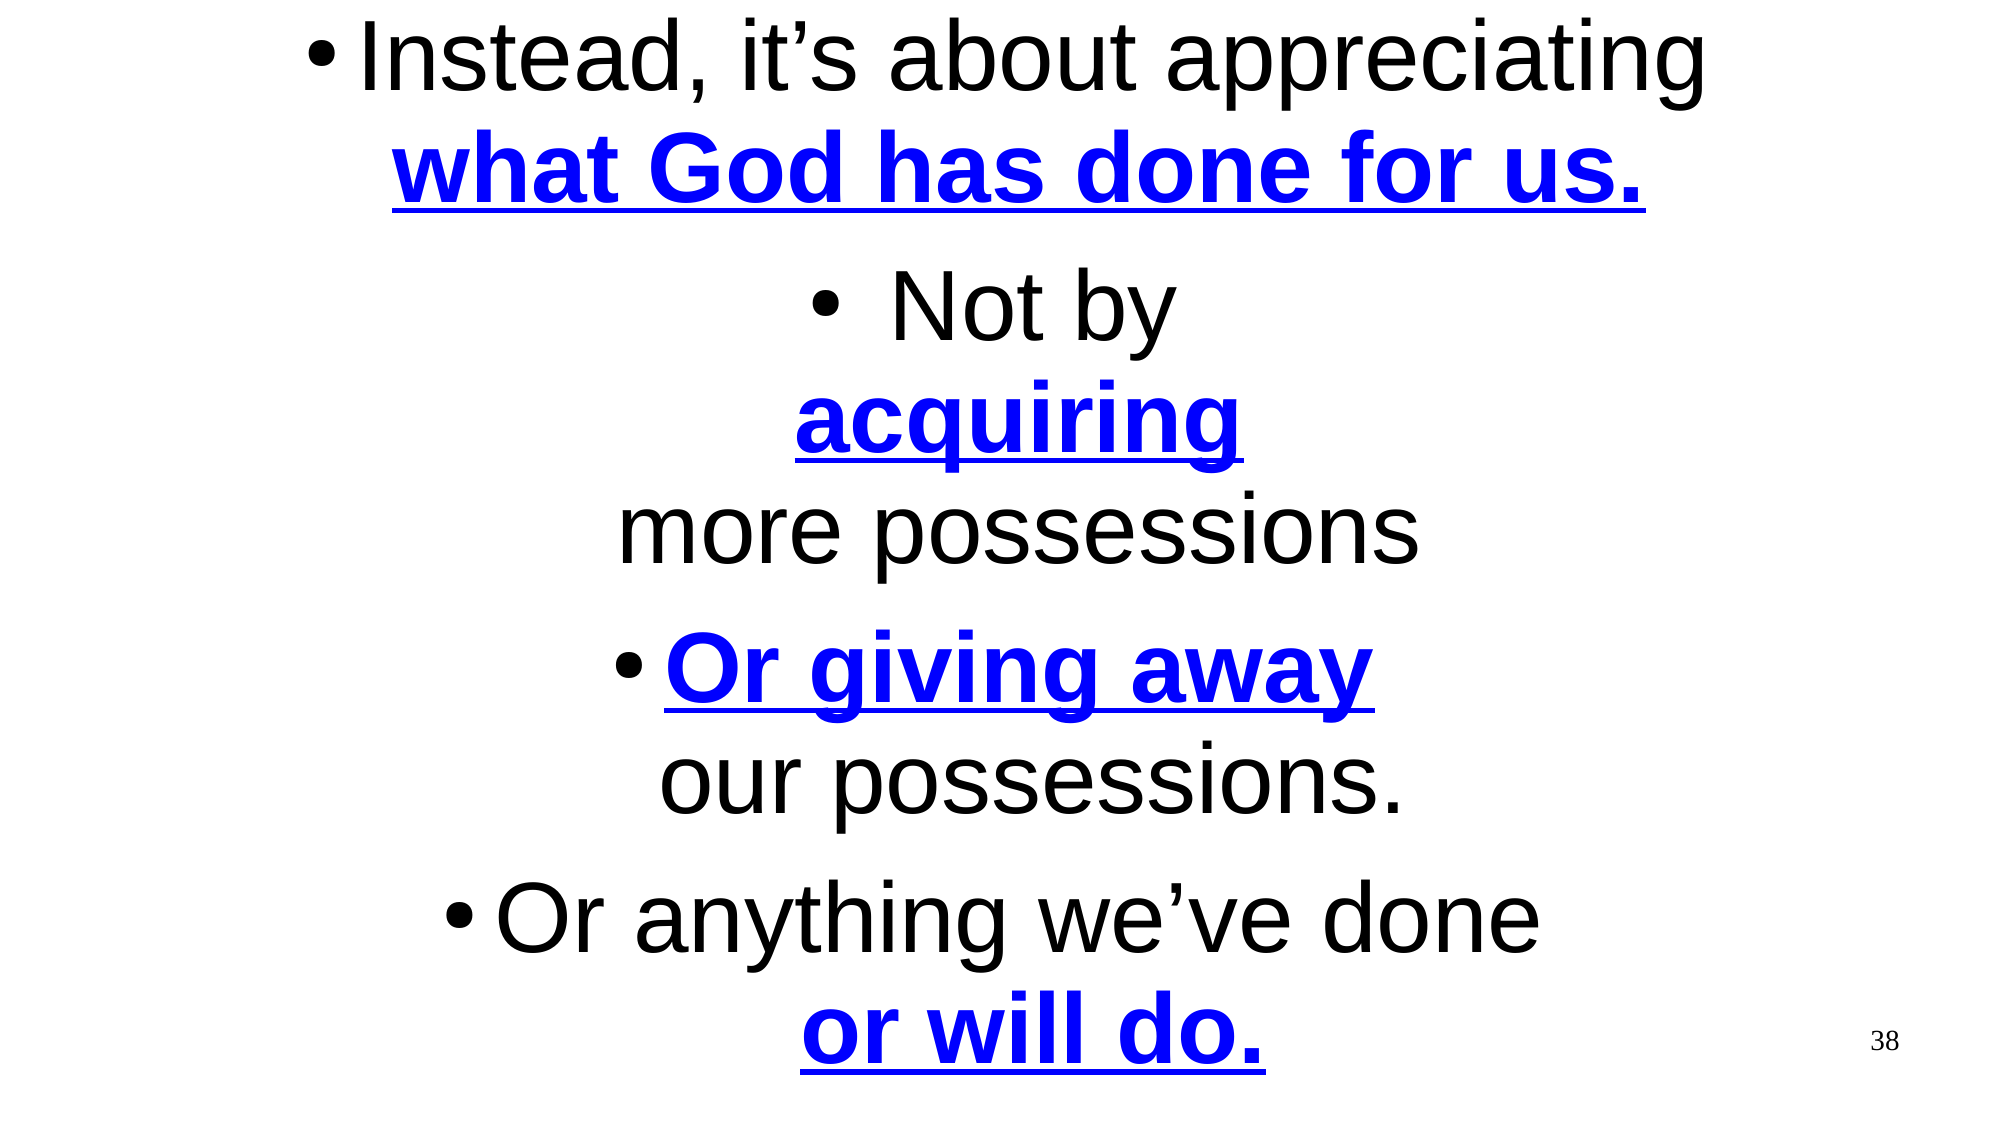

# Instead, it’s about appreciating what God has done for us.
 Not by
acquiring
more possessions
Or giving away
our possessions.
Or anything we’ve done
or will do.
38